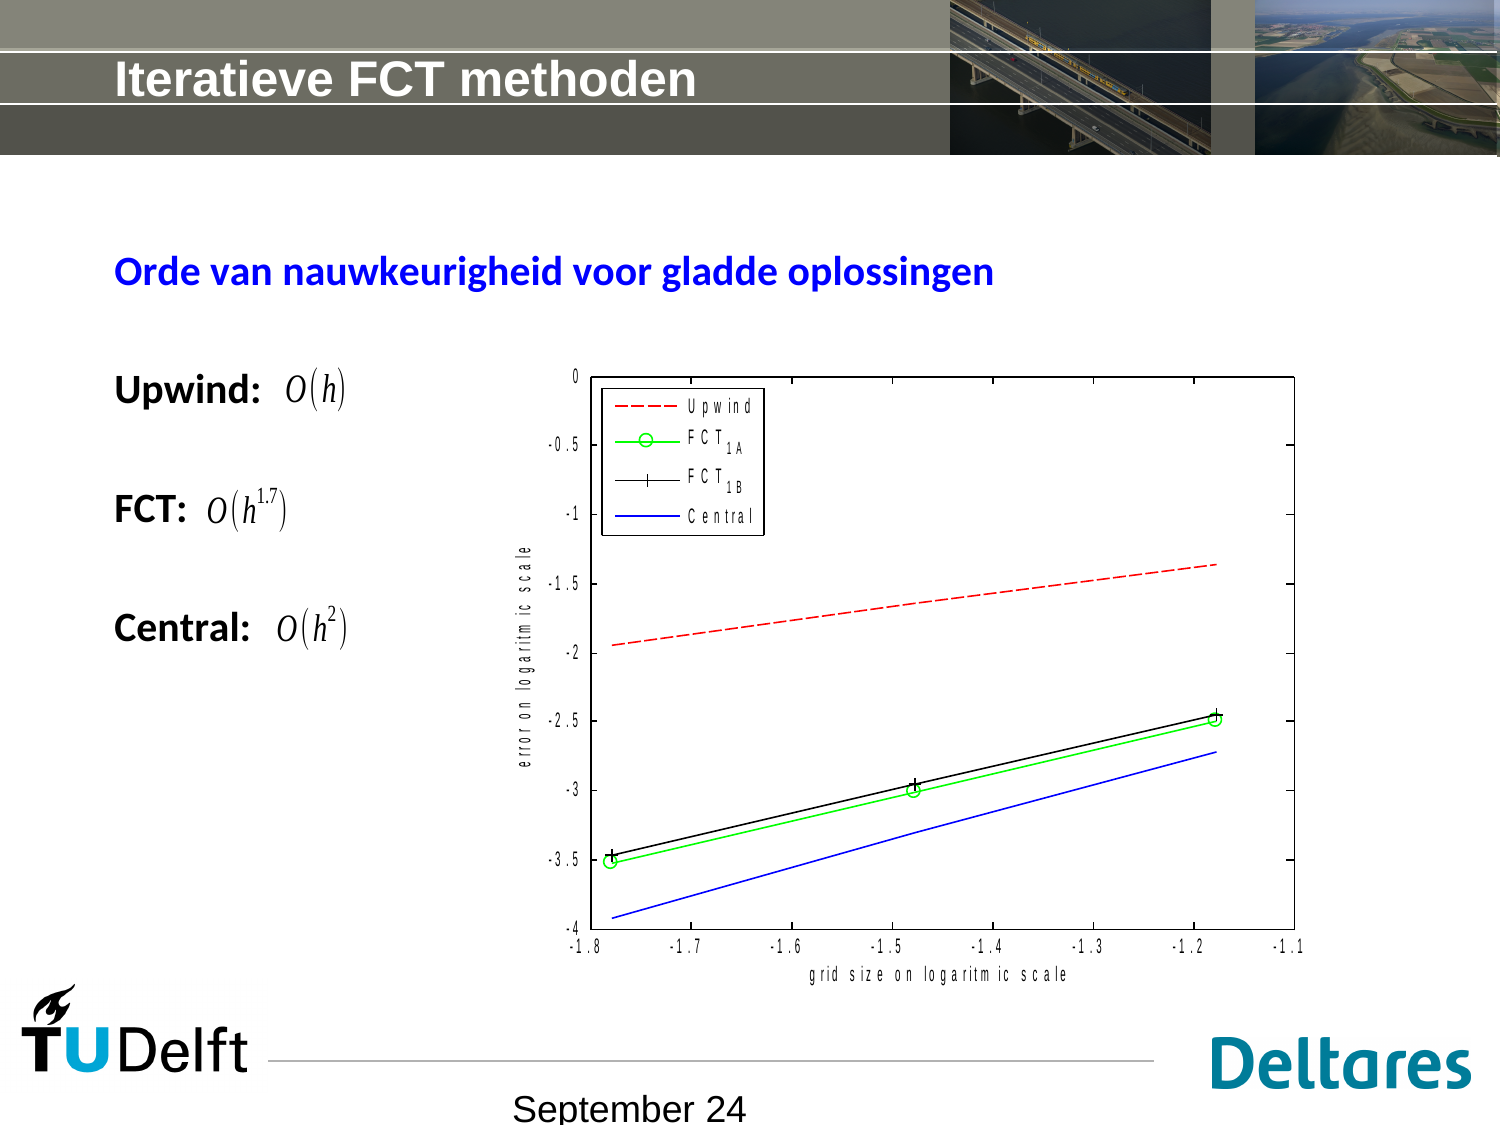

# Iteratieve FCT methoden
Orde van nauwkeurigheid voor gladde oplossingen
Upwind:
FCT:
Central: